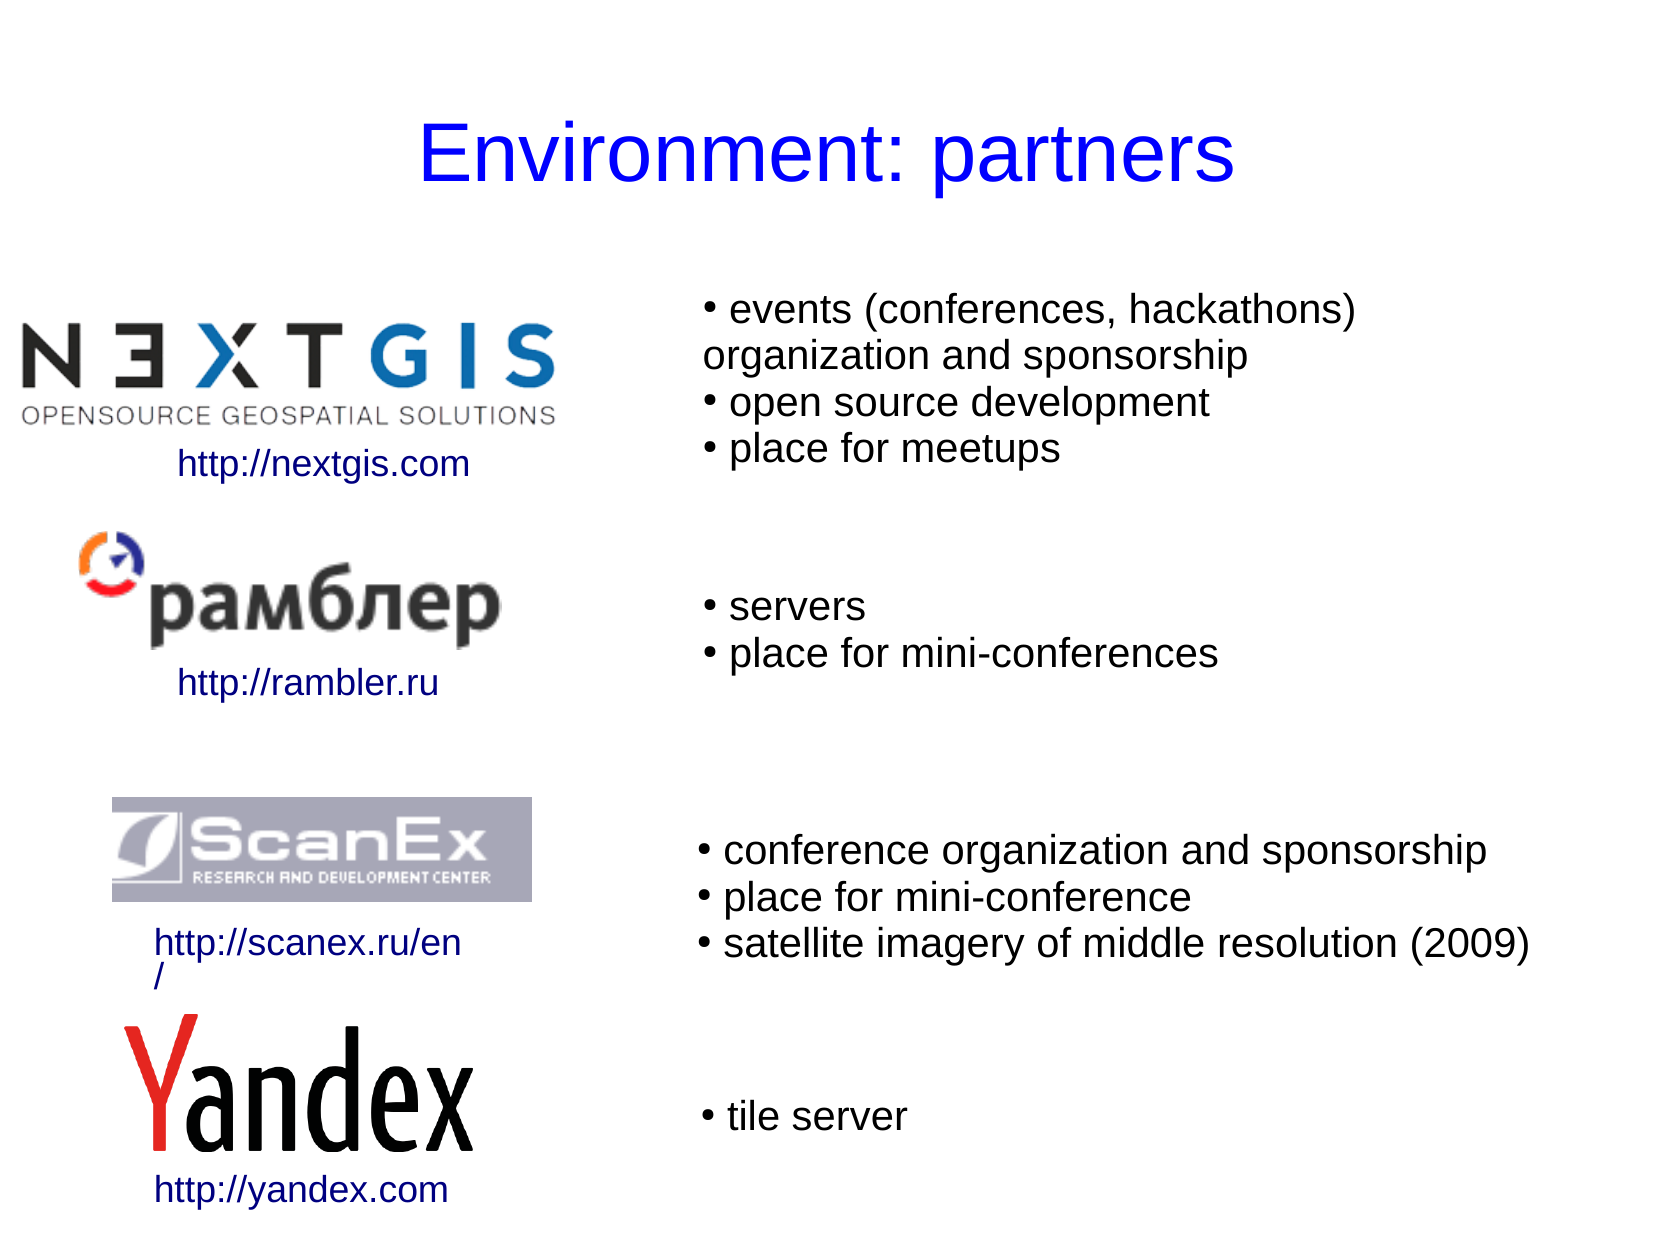

# Environment: partners
 events (conferences, hackathons) organization and sponsorship
 open source development
 place for meetups
http://nextgis.com
 servers
 place for mini-conferences
http://rambler.ru
 conference organization and sponsorship
 place for mini-conference
 satellite imagery of middle resolution (2009)
http://scanex.ru/en/
 tile server
http://yandex.com